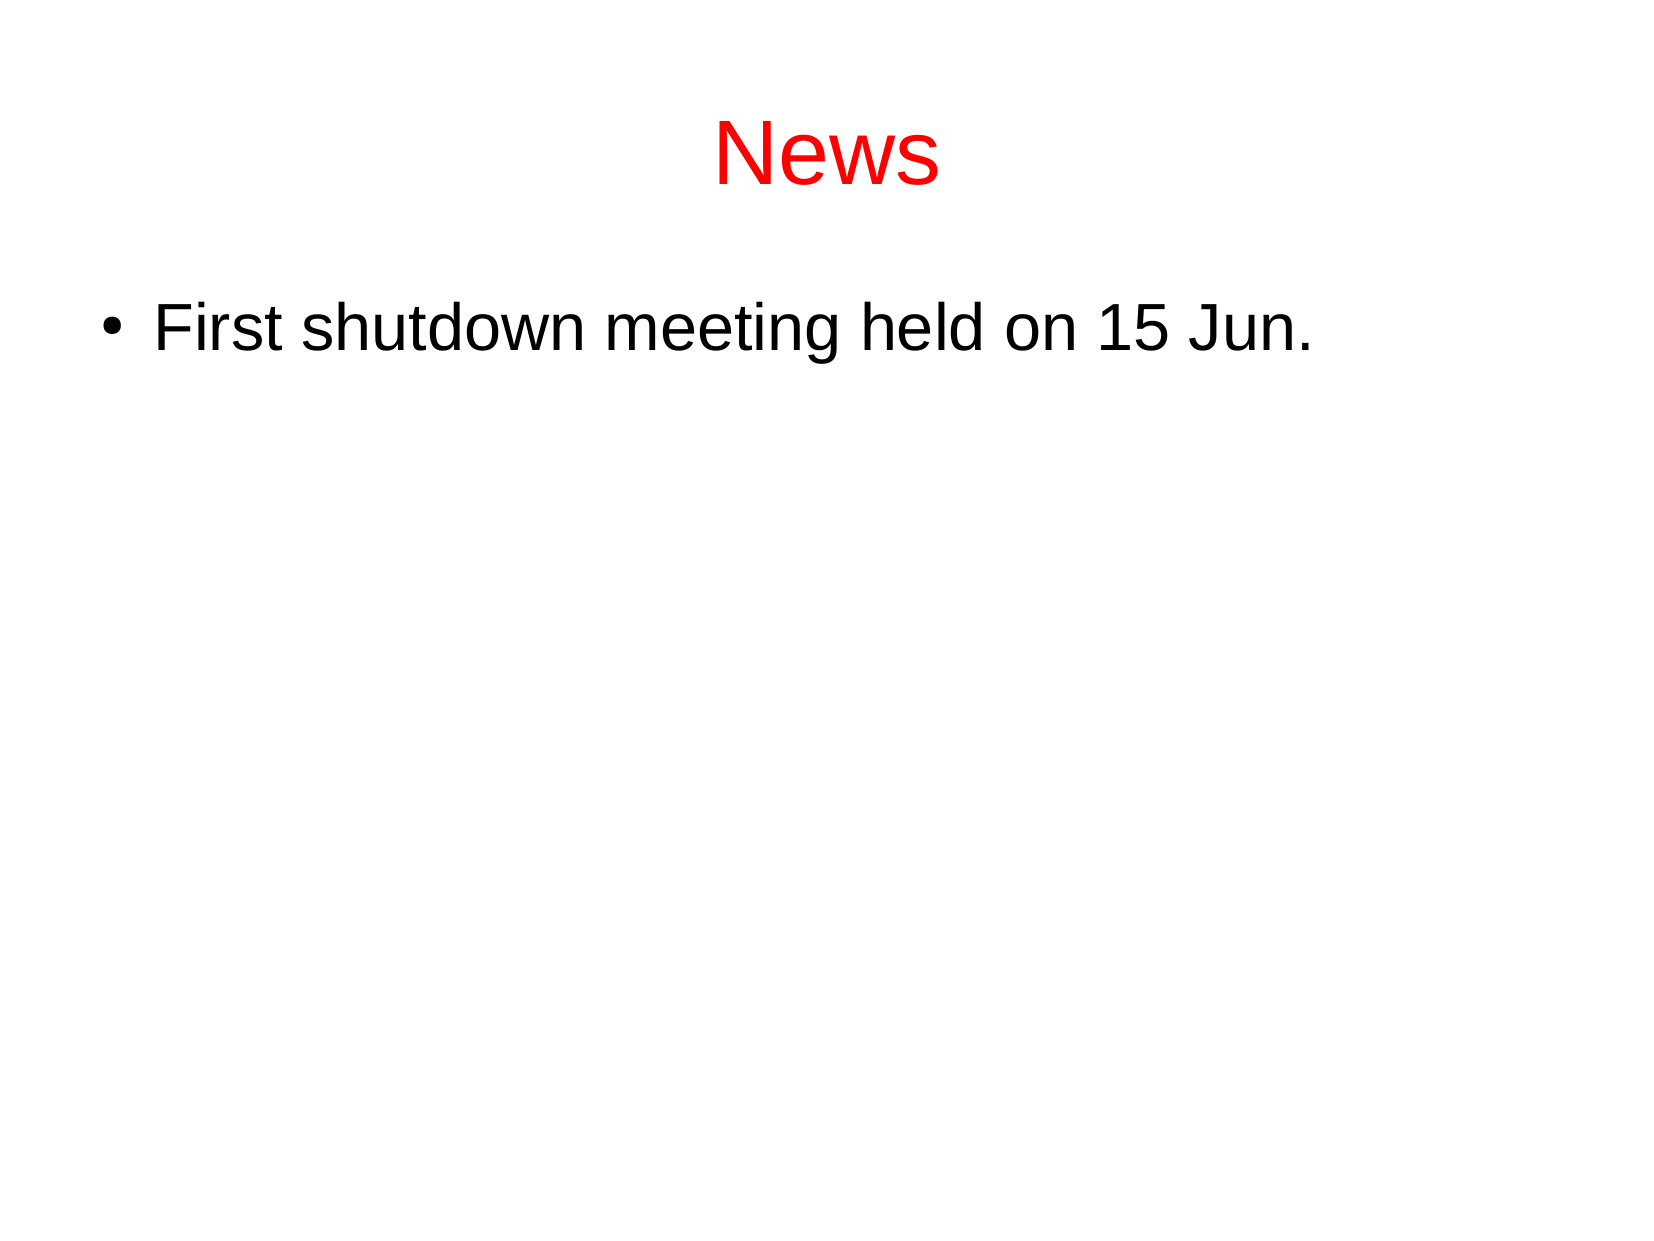

# News
First shutdown meeting held on 15 Jun.